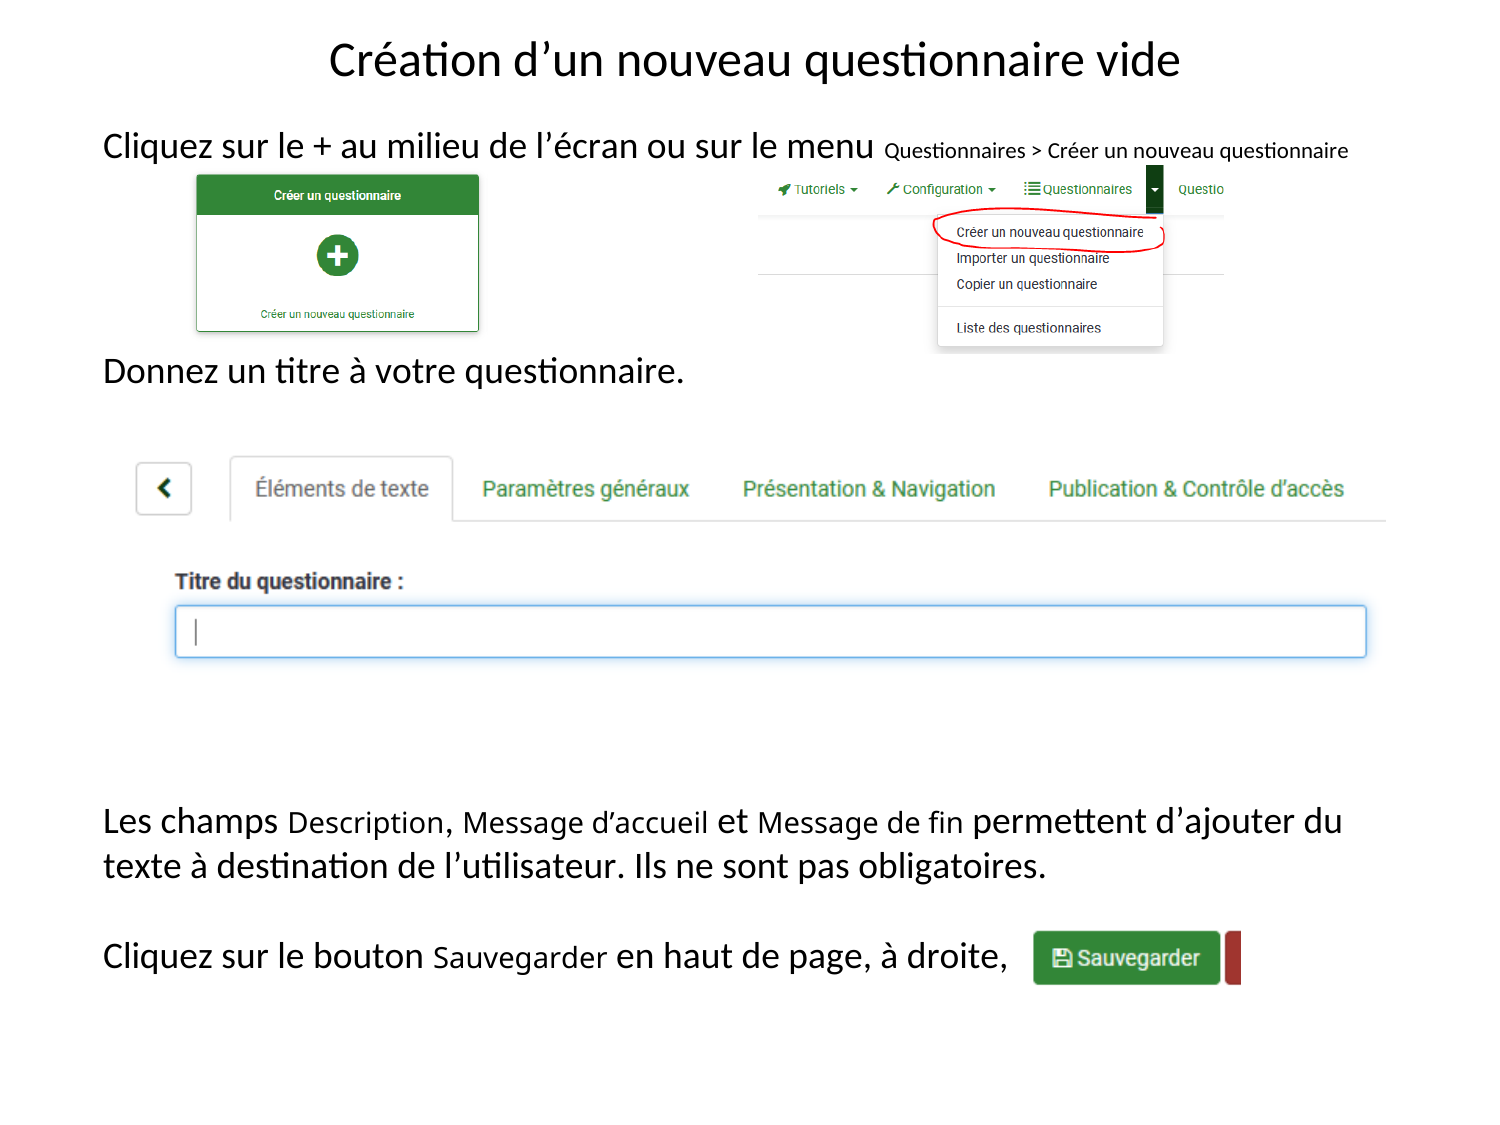

Création d’un nouveau questionnaire vide
Cliquez sur le + au milieu de l’écran ou sur le menu Questionnaires > Créer un nouveau questionnaire
Donnez un titre à votre questionnaire.
Les champs Description, Message d’accueil et Message de fin permettent d’ajouter du texte à destination de l’utilisateur. Ils ne sont pas obligatoires.
Cliquez sur le bouton Sauvegarder en haut de page, à droite,